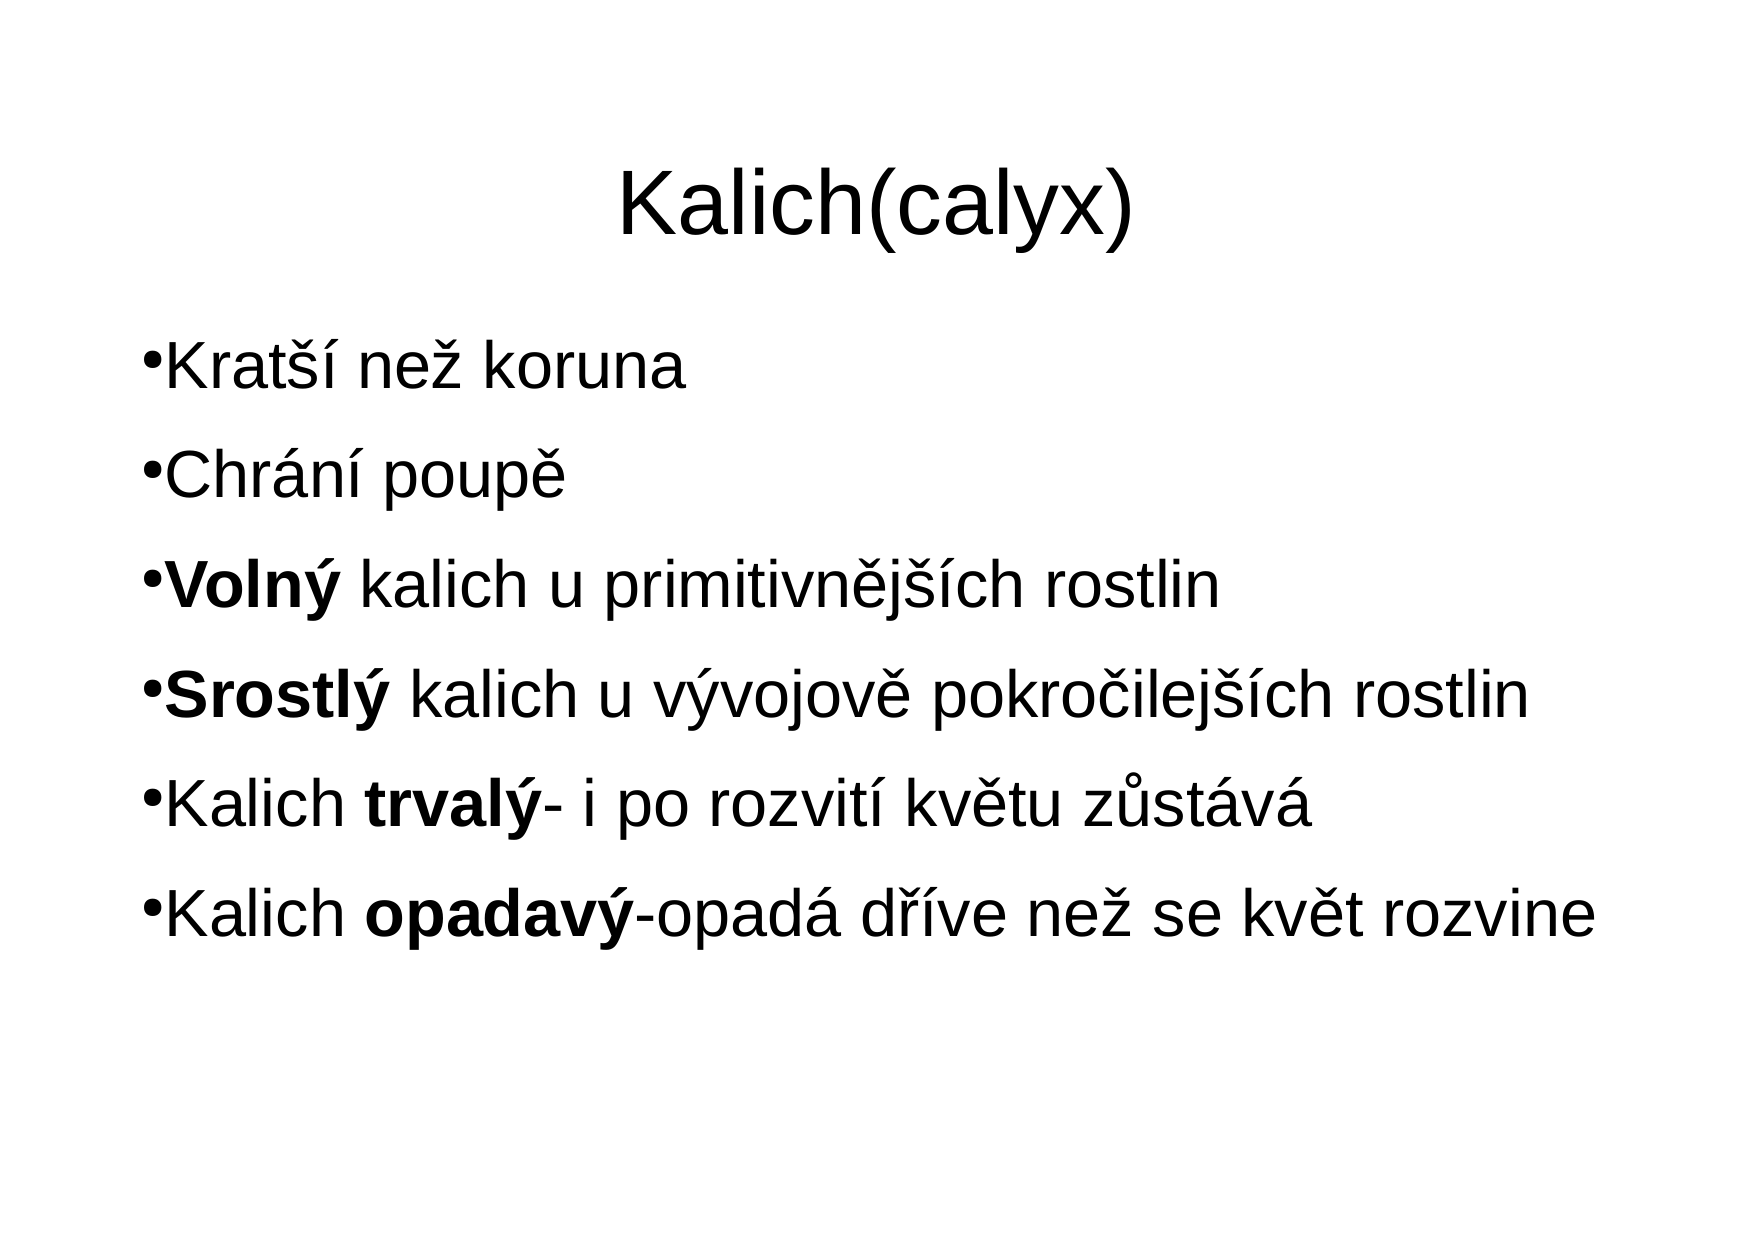

# Kalich(calyx)
Kratší než koruna
Chrání poupě
Volný kalich u primitivnějších rostlin
Srostlý kalich u vývojově pokročilejších rostlin
Kalich trvalý- i po rozvití květu zůstává
Kalich opadavý-opadá dříve než se květ rozvine